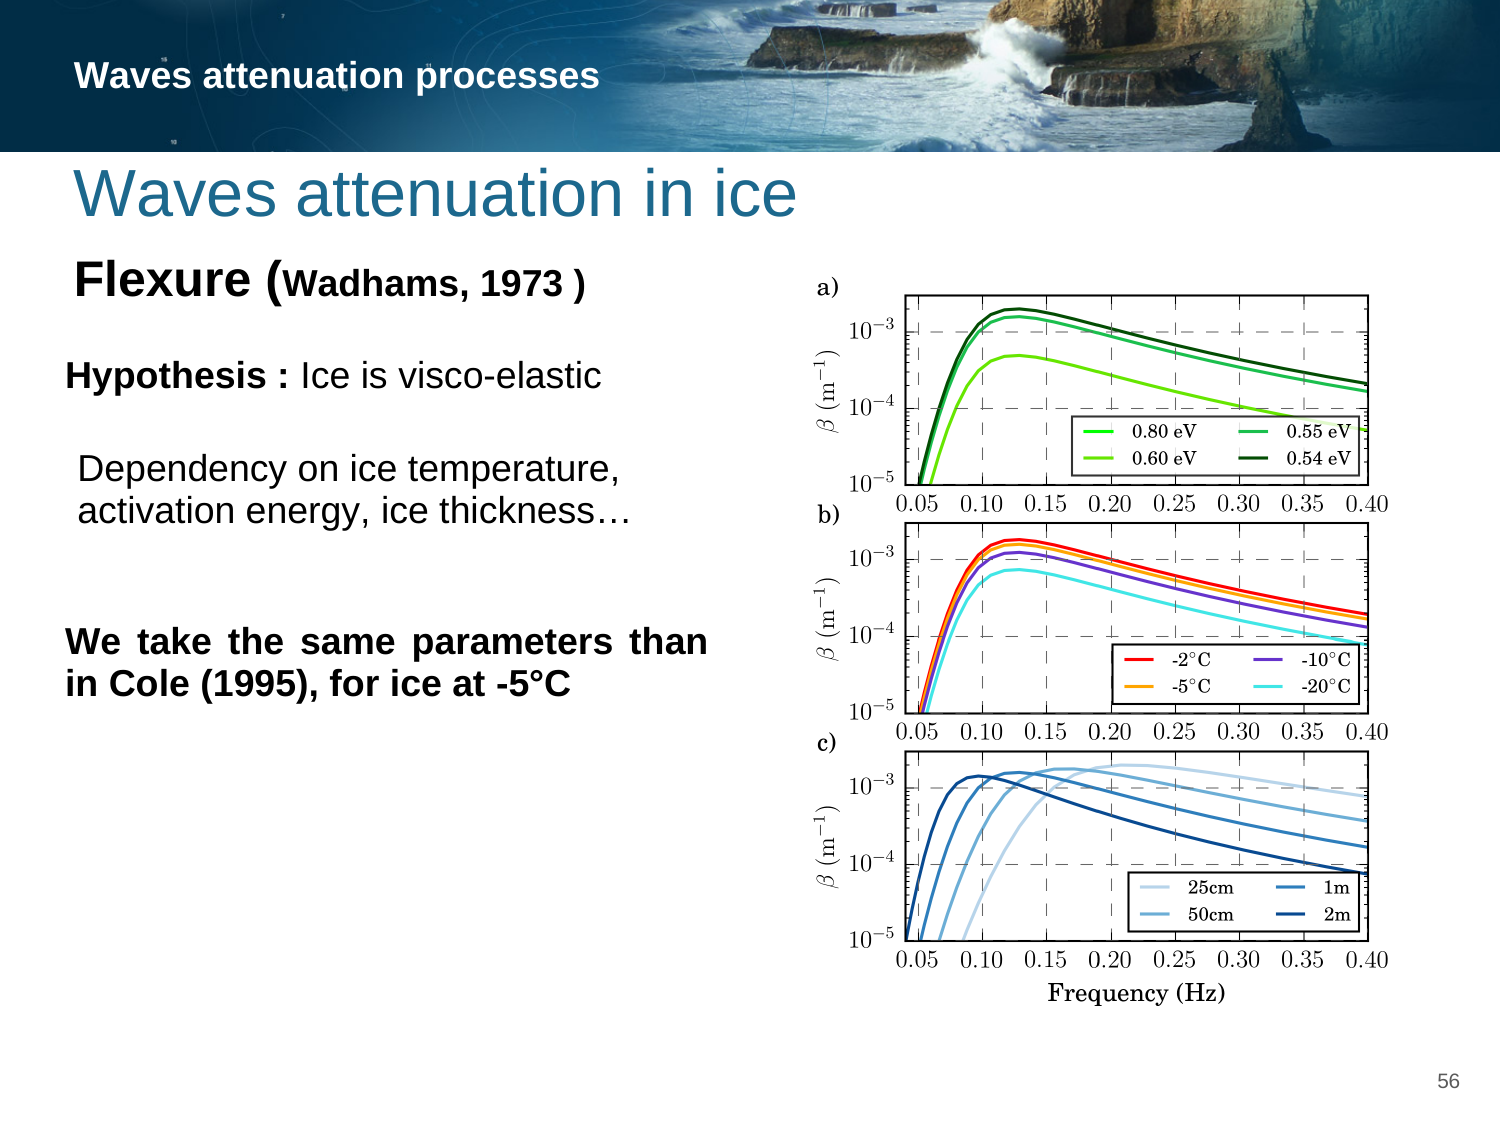

Waves attenuation processes
# Waves attenuation in ice
Flexure (Wadhams, 1973 )
Hypothesis : Ice is visco-elastic
Dependency on ice temperature, activation energy, ice thickness…
We take the same parameters than in Cole (1995), for ice at -5°C